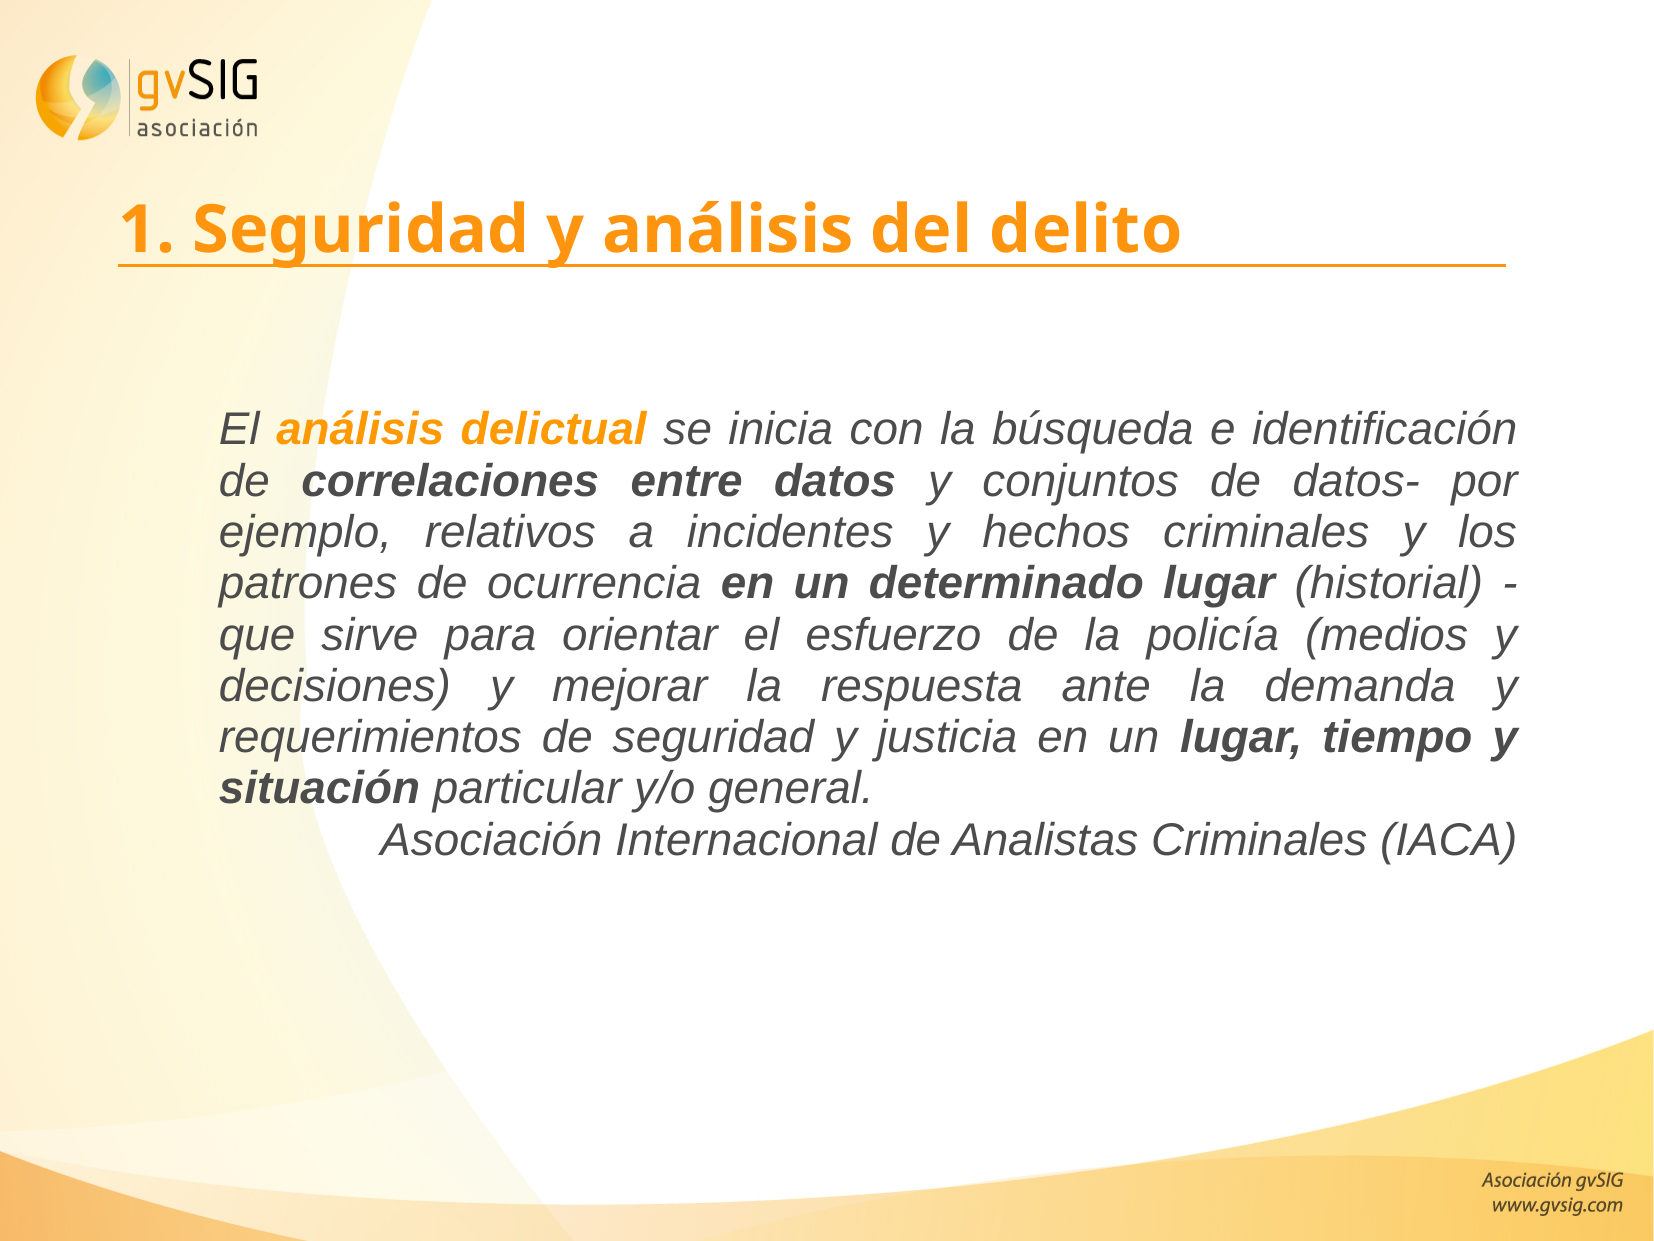

# 1. Seguridad y análisis del delito
El análisis delictual se inicia con la búsqueda e identificación de correlaciones entre datos y conjuntos de datos- por ejemplo, relativos a incidentes y hechos criminales y los patrones de ocurrencia en un determinado lugar (historial) - que sirve para orientar el esfuerzo de la policía (medios y decisiones) y mejorar la respuesta ante la demanda y requerimientos de seguridad y justicia en un lugar, tiempo y situación particular y/o general.
Asociación Internacional de Analistas Criminales (IACA)